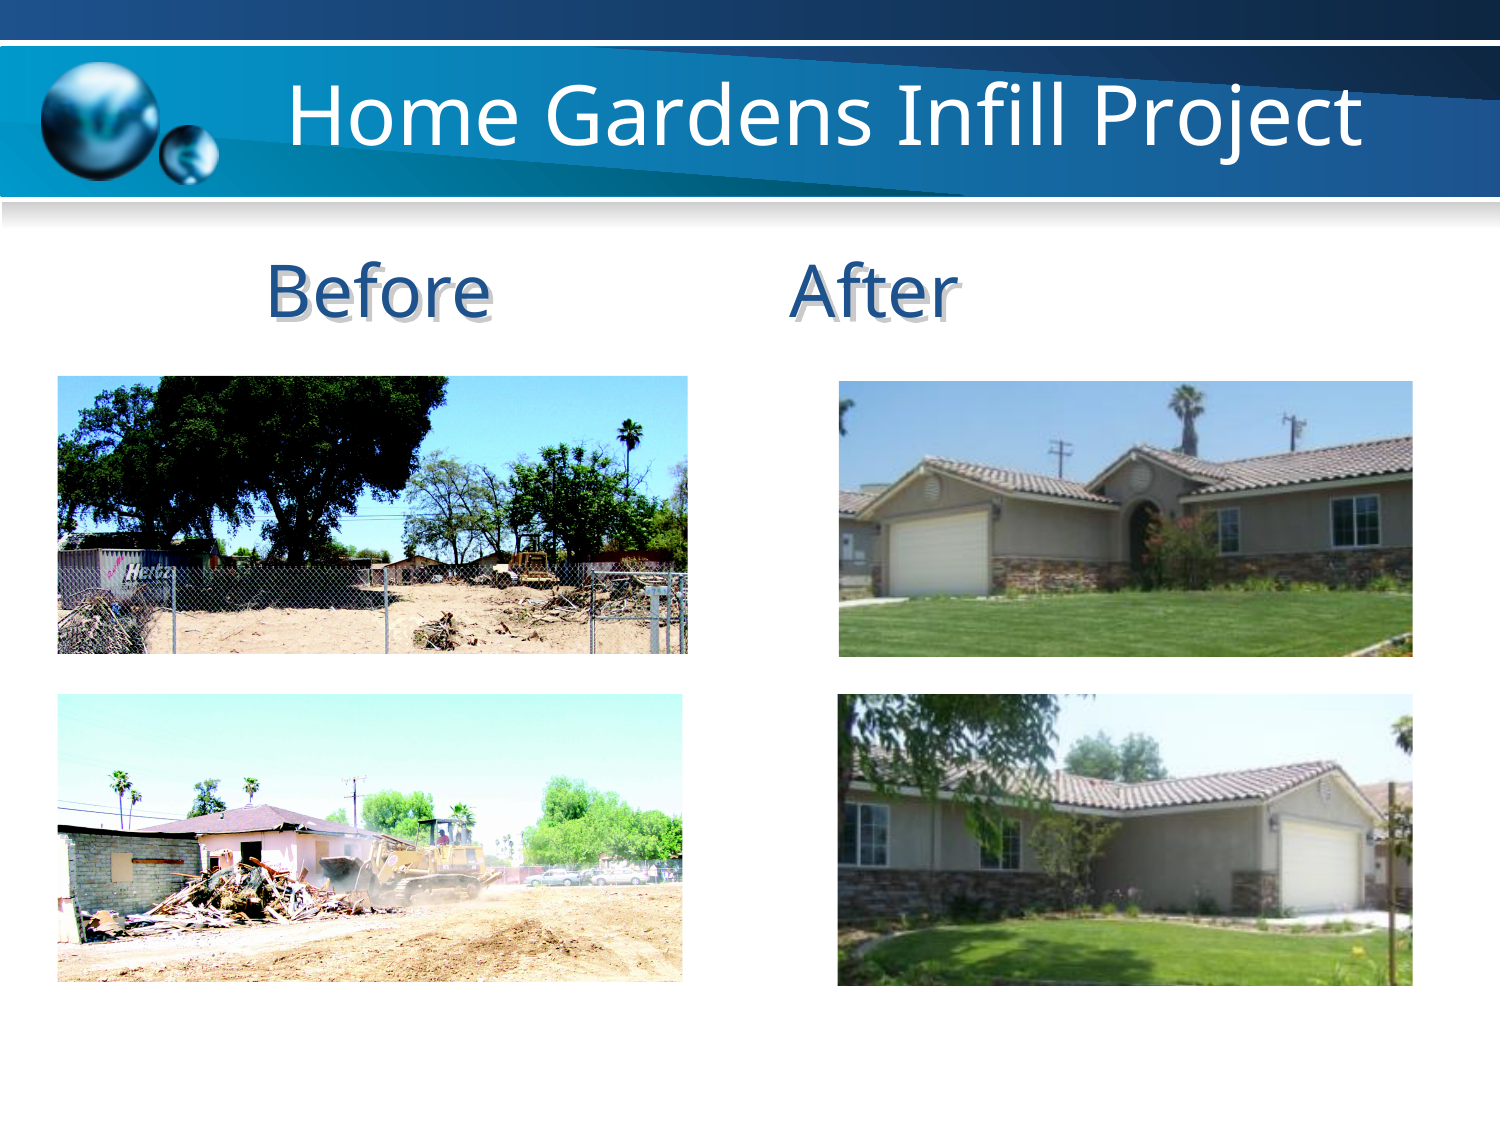

# Home Gardens Infill Project
Before				After